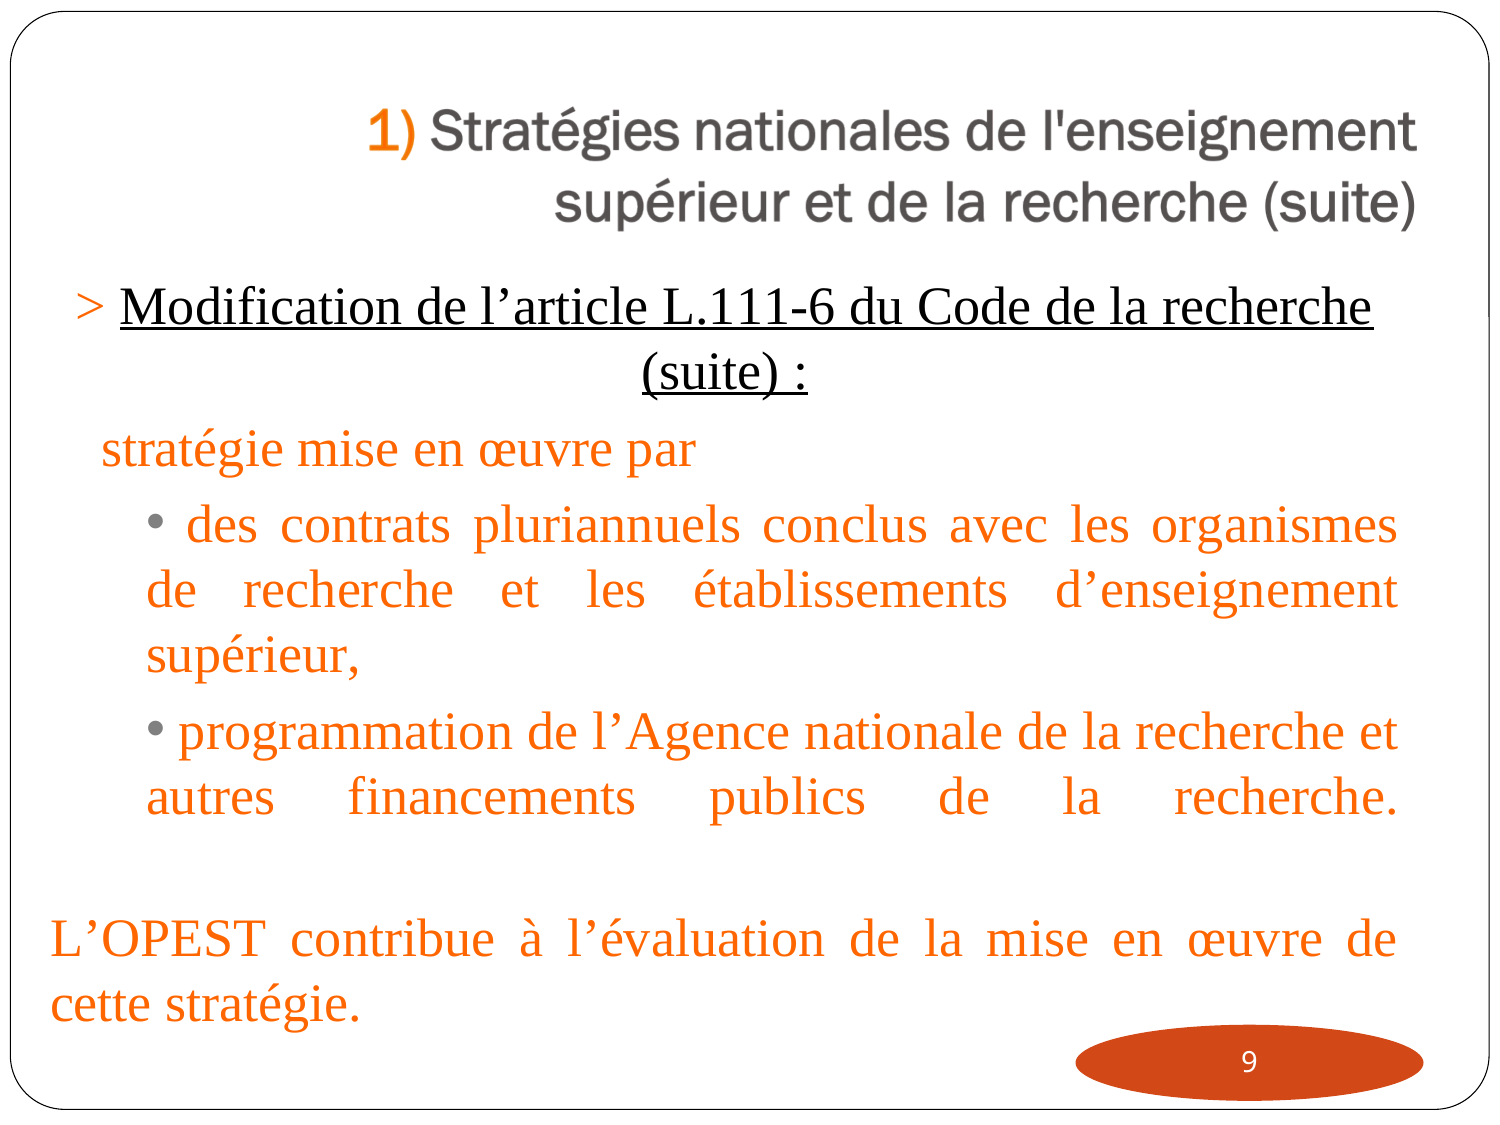

> Modification de l’article L.111-6 du Code de la recherche (suite) :
stratégie mise en œuvre par
 des contrats pluriannuels conclus avec les organismes de recherche et les établissements d’enseignement supérieur,
 programmation de l’Agence nationale de la recherche et autres financements publics de la recherche.
L’OPEST contribue à l’évaluation de la mise en œuvre de cette stratégie.